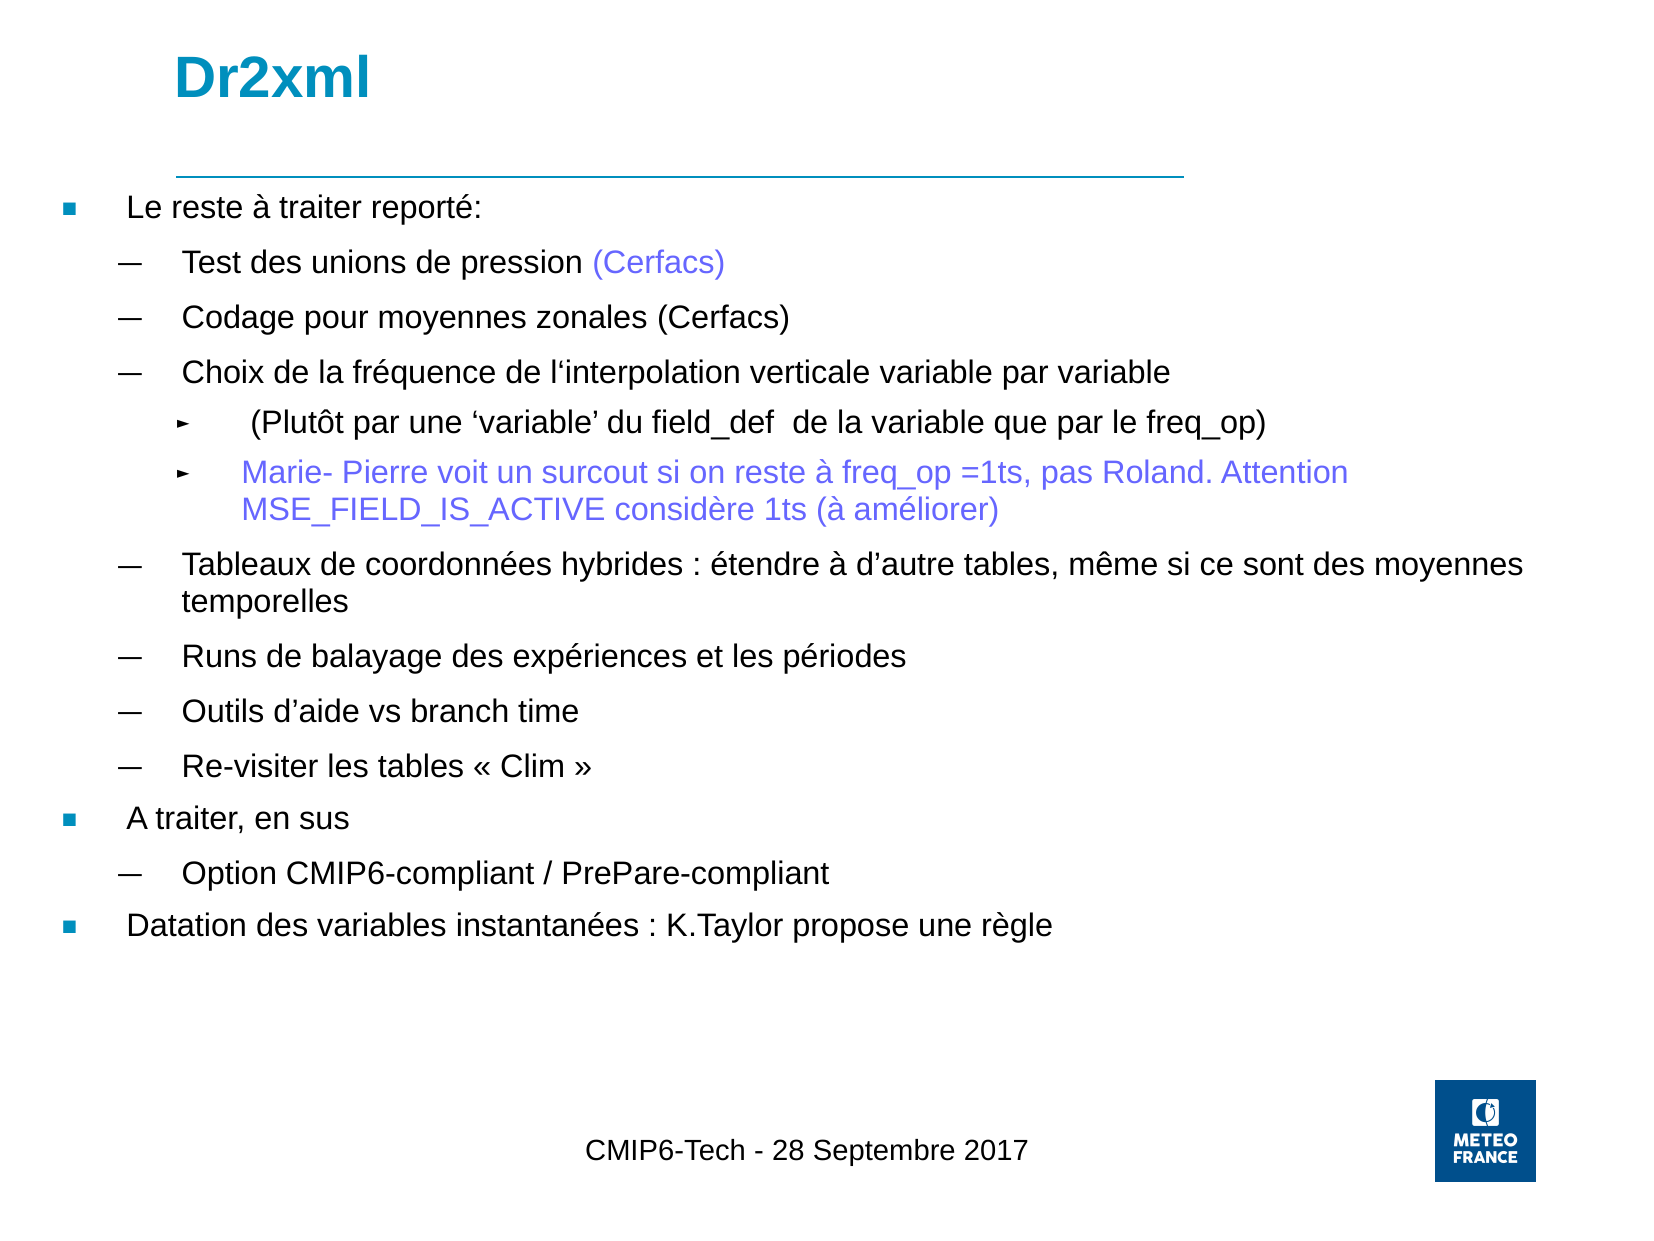

# Dr2xml
Le reste à traiter reporté:
Test des unions de pression (Cerfacs)
Codage pour moyennes zonales (Cerfacs)
Choix de la fréquence de l‘interpolation verticale variable par variable
 (Plutôt par une ‘variable’ du field_def de la variable que par le freq_op)
Marie- Pierre voit un surcout si on reste à freq_op =1ts, pas Roland. Attention MSE_FIELD_IS_ACTIVE considère 1ts (à améliorer)
Tableaux de coordonnées hybrides : étendre à d’autre tables, même si ce sont des moyennes temporelles
Runs de balayage des expériences et les périodes
Outils d’aide vs branch time
Re-visiter les tables « Clim »
A traiter, en sus
Option CMIP6-compliant / PrePare-compliant
Datation des variables instantanées : K.Taylor propose une règle
CMIP6-Tech - 28 Septembre 2017